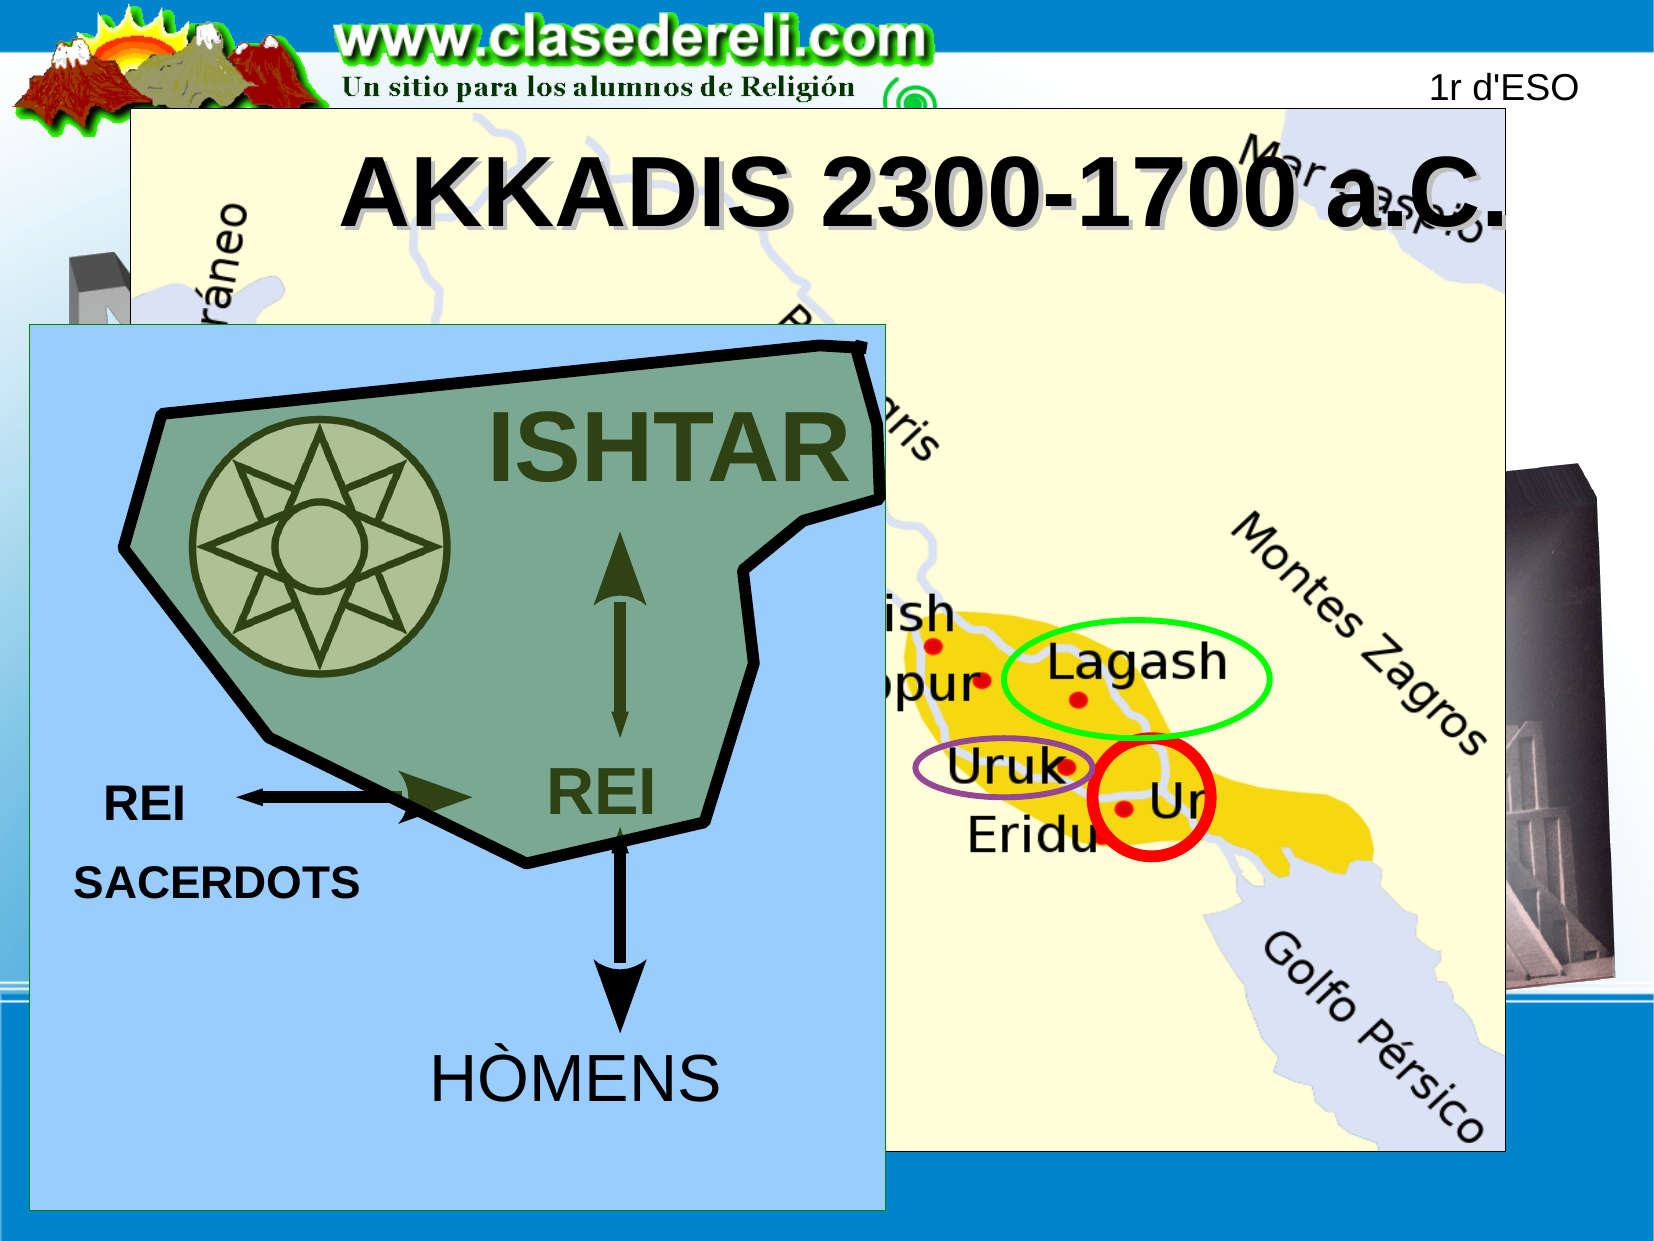

AKKADIS 2300-1700 a.C.
ISHTAR
REI
REI
SACERDOTS
HÒMENS